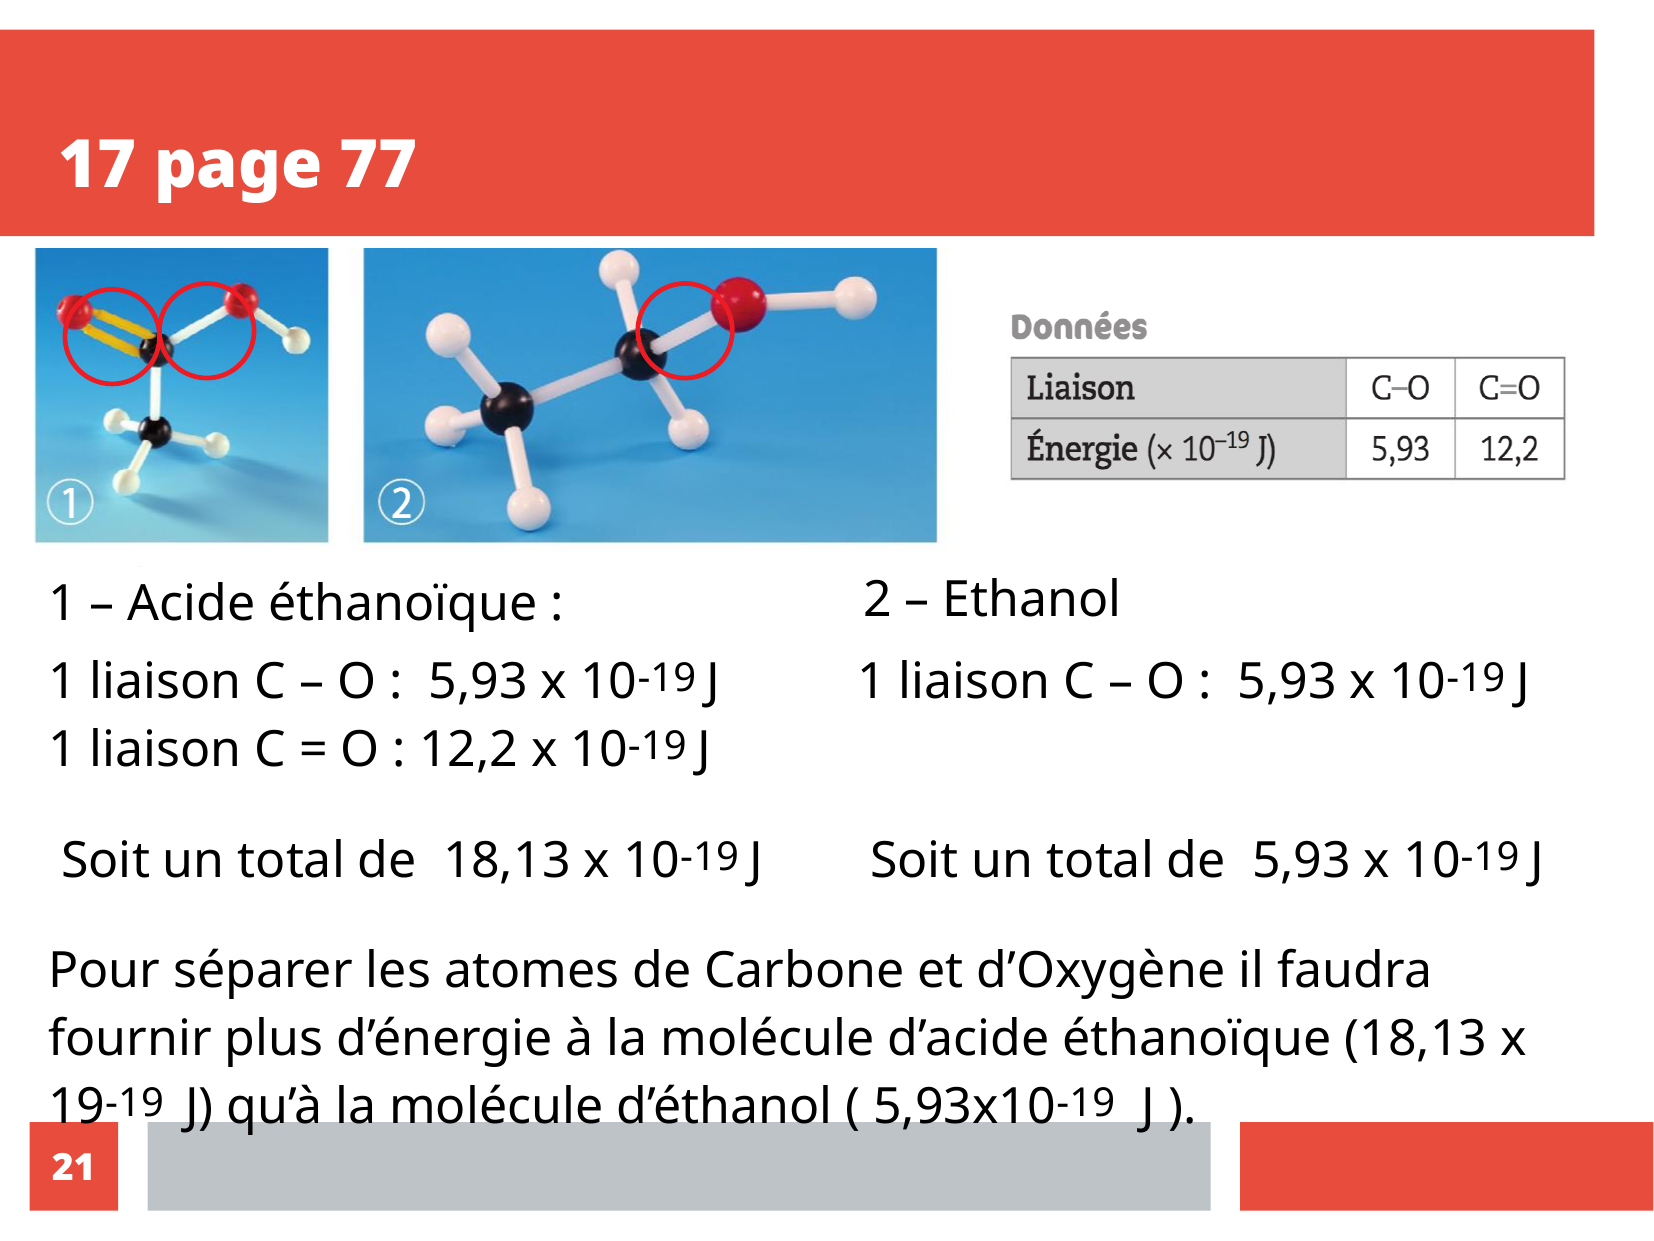

# 17 page 77
2 – Ethanol
1 – Acide éthanoïque :
1 liaison C – O : 5,93 x 10-19 J
1 liaison C = O : 12,2 x 10-19 J
 Soit un total de 18,13 x 10-19 J
1 liaison C – O : 5,93 x 10-19 J
 Soit un total de 5,93 x 10-19 J
Pour séparer les atomes de Carbone et d’Oxygène il faudra fournir plus d’énergie à la molécule d’acide éthanoïque (18,13 x 19-19 J) qu’à la molécule d’éthanol ( 5,93x10-19 J ).
21